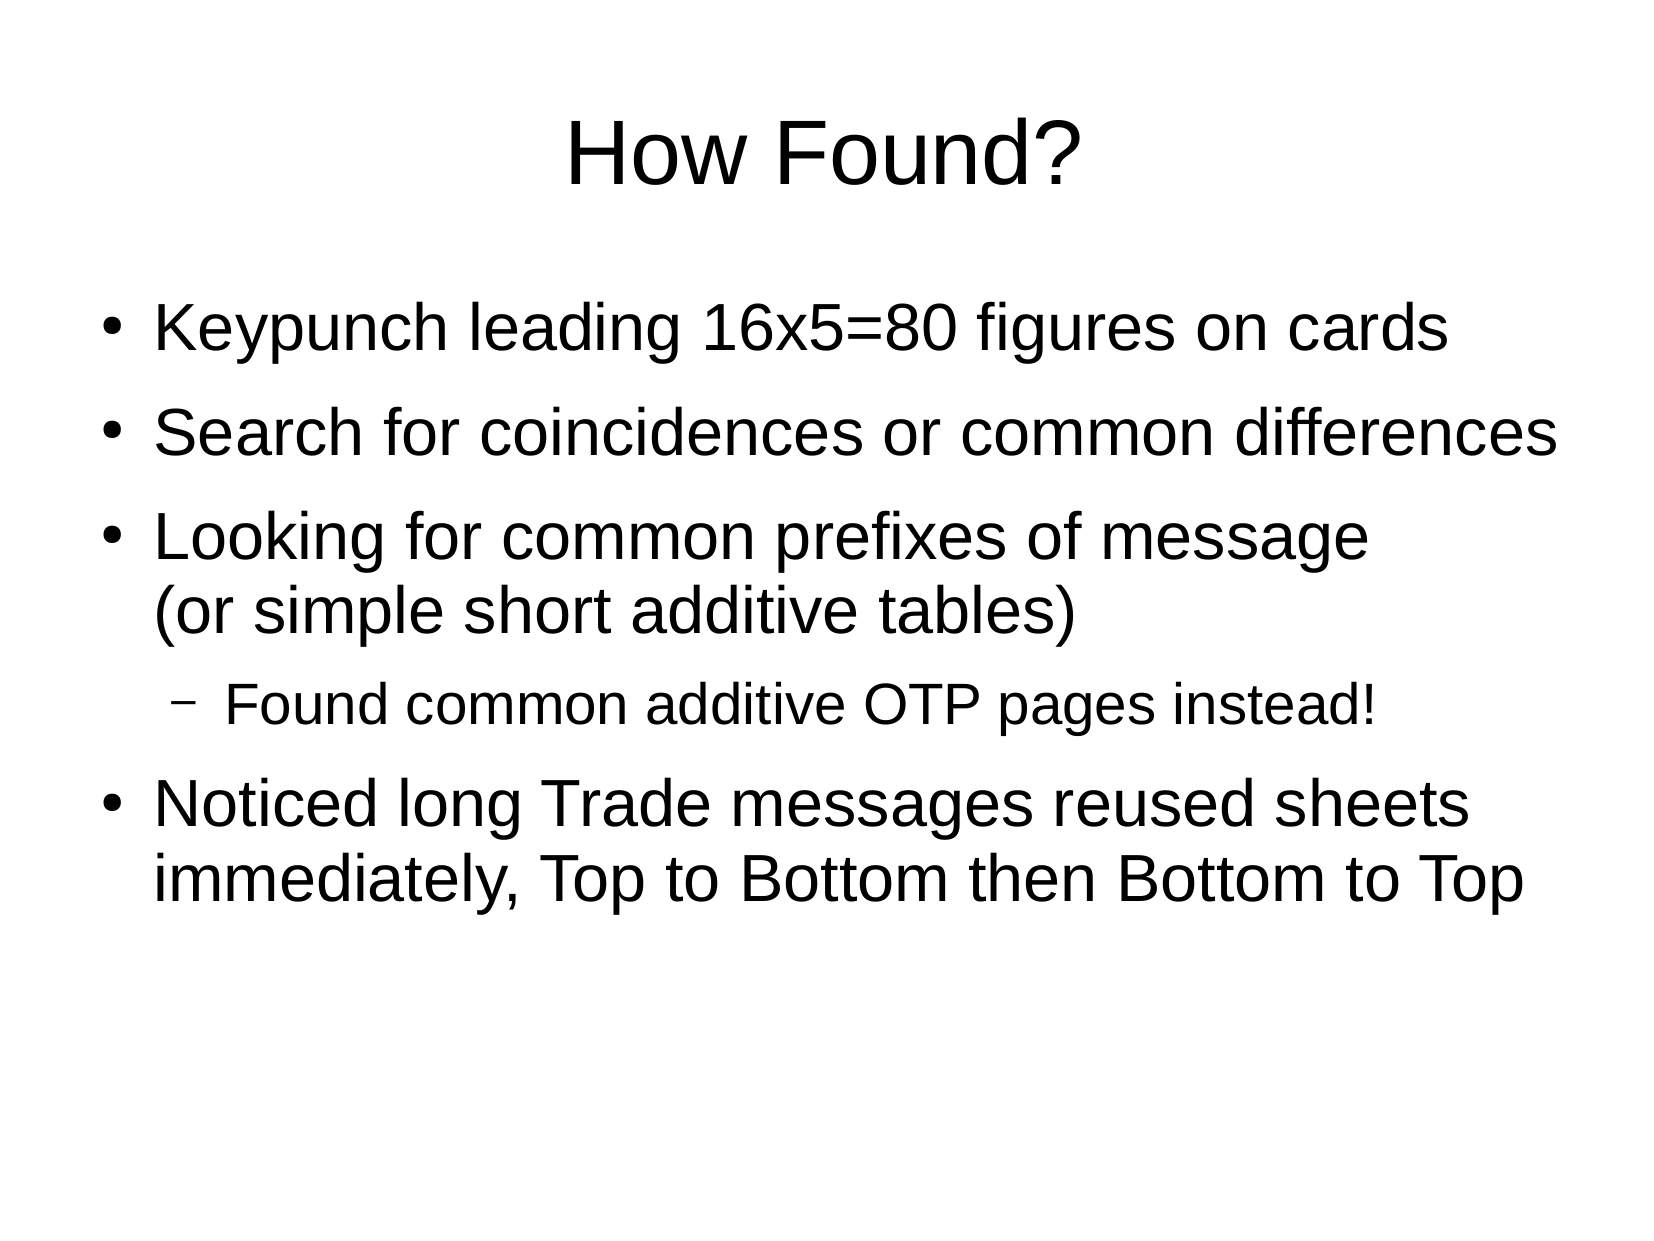

# How Found?
Keypunch leading 16x5=80 figures on cards
Search for coincidences or common differences
Looking for common prefixes of message
(or simple short additive tables)
Found common additive OTP pages instead!
Noticed long Trade messages reused sheets immediately, Top to Bottom then Bottom to Top